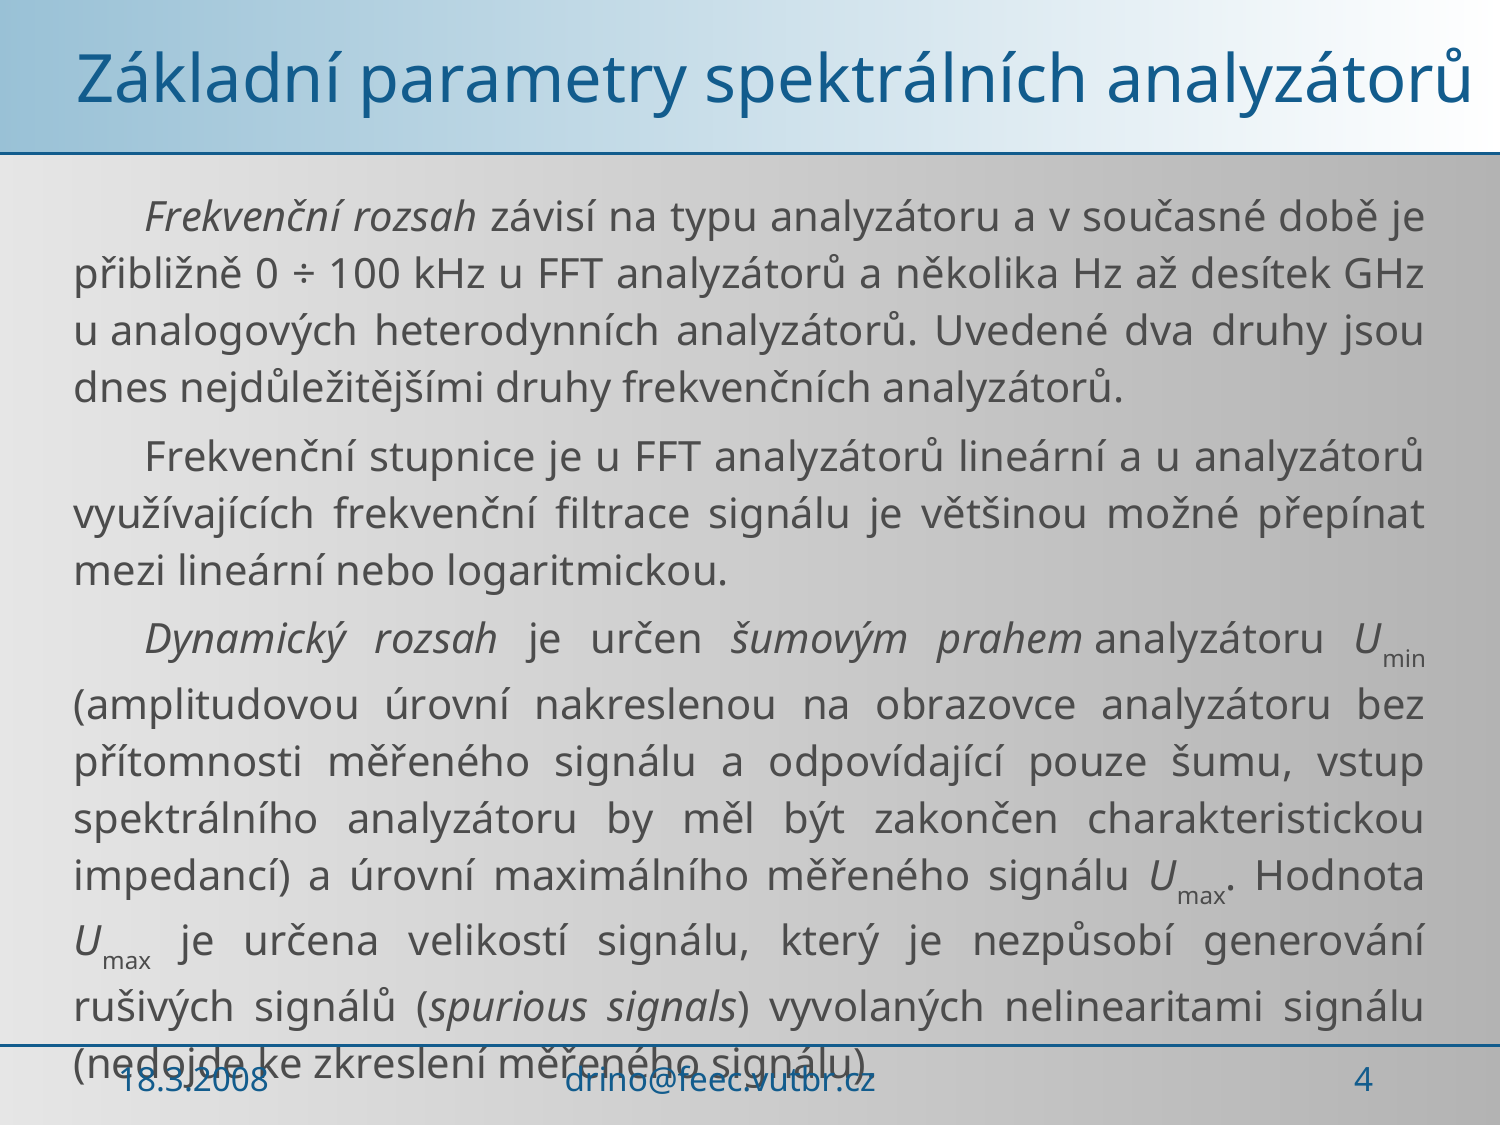

# Základní parametry spektrálních analyzátorů
Frekvenční rozsah závisí na typu analyzátoru a v současné době je přibližně 0 ÷ 100 kHz u FFT analyzátorů a několika Hz až desítek GHz u analogových heterodynních analyzátorů. Uvedené dva druhy jsou dnes nejdůležitějšími druhy frekvenčních analyzátorů.
Frekvenční stupnice je u FFT analyzátorů lineární a u analyzátorů využívajících frekvenční filtrace signálu je většinou možné přepínat mezi lineární nebo logaritmickou.
Dynamický rozsah je určen šumovým prahem analyzátoru Umin (amplitudovou úrovní nakreslenou na obrazovce analyzátoru bez přítomnosti měřeného signálu a odpovídající pouze šumu, vstup spektrálního analyzátoru by měl být zakončen charakteristickou impedancí) a úrovní maximálního měřeného signálu Umax. Hodnota Umax je určena velikostí signálu, který je nezpůsobí generování rušivých signálů (spurious signals) vyvolaných nelinearitami signálu (nedojde ke zkreslení měřeného signálu).
18.3.2008
drino@feec.vutbr.cz